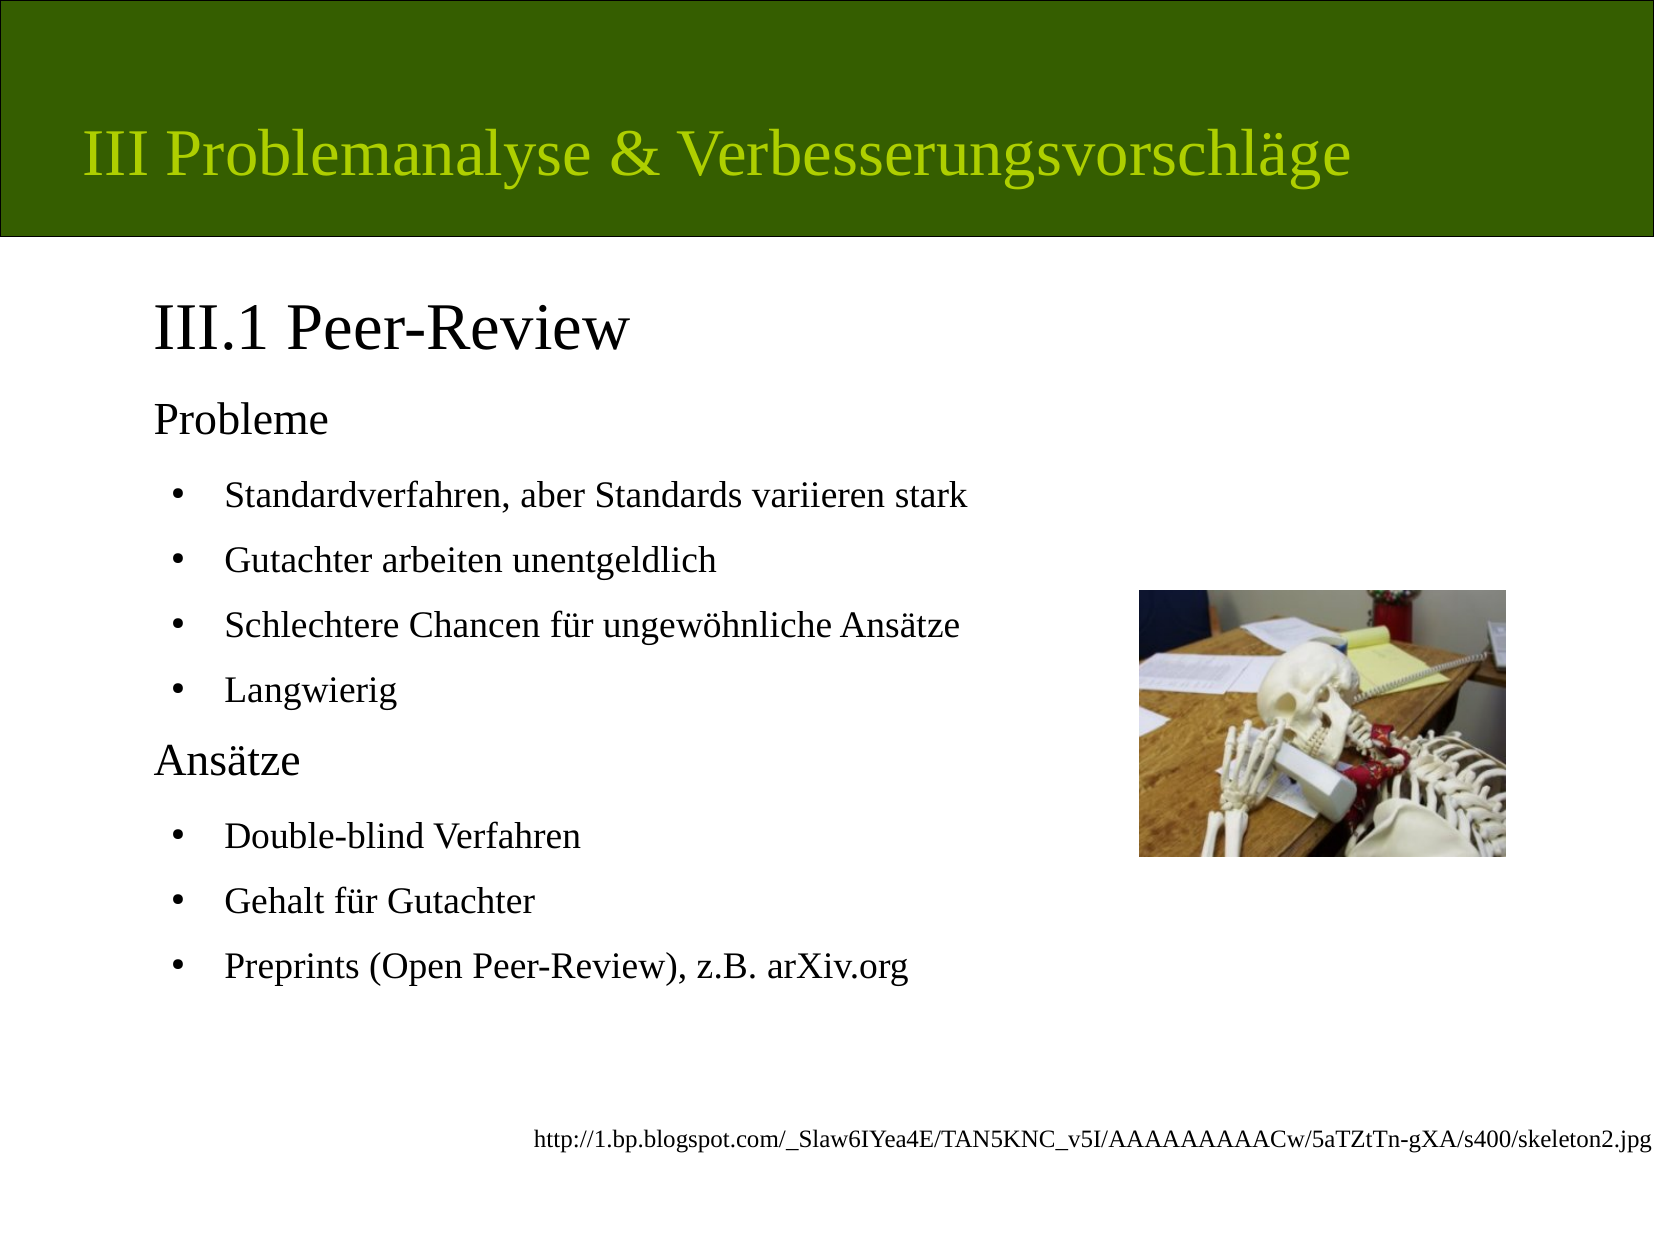

# III Problemanalyse & Verbesserungsvorschläge
III.1 Peer-Review
Probleme
Standardverfahren, aber Standards variieren stark
Gutachter arbeiten unentgeldlich
Schlechtere Chancen für ungewöhnliche Ansätze
Langwierig
Ansätze
Double-blind Verfahren
Gehalt für Gutachter
Preprints (Open Peer-Review), z.B. arXiv.org
http://1.bp.blogspot.com/_Slaw6IYea4E/TAN5KNC_v5I/AAAAAAAAACw/5aTZtTn-gXA/s400/skeleton2.jpg